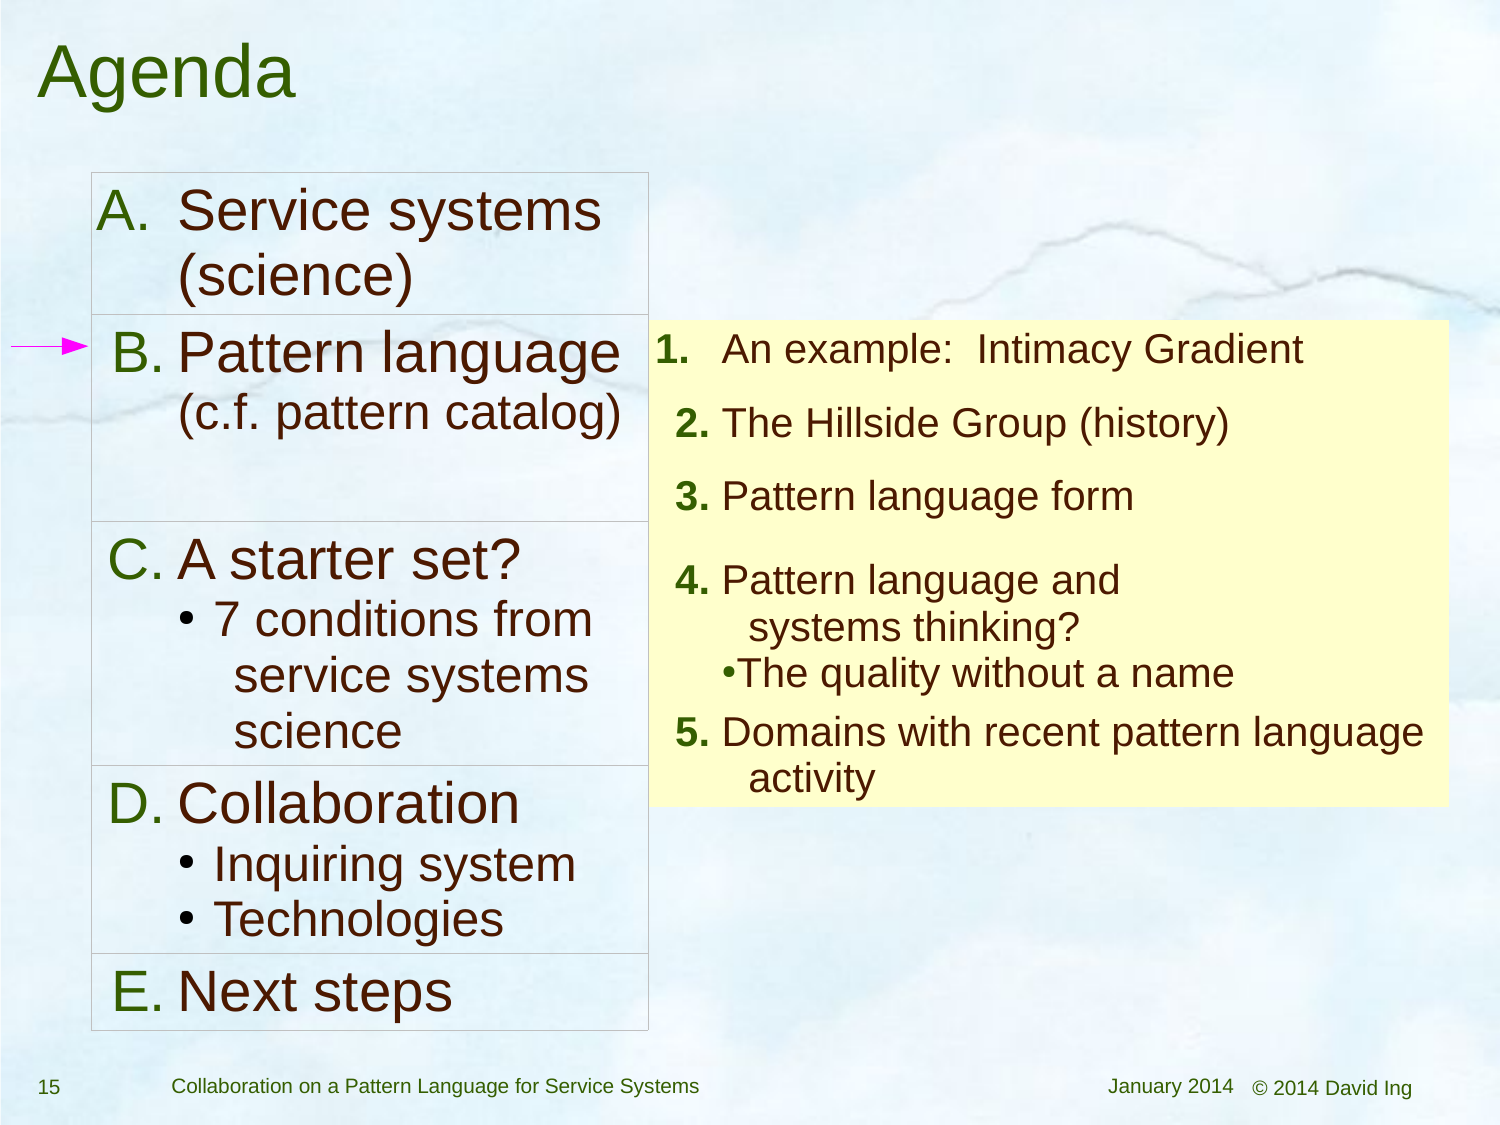

# Agenda
| A. | Service systems (science) |
| --- | --- |
| B. | Pattern language (c.f. pattern catalog) |
| C. | A starter set? 7 conditions from service systems science |
| D. | Collaboration Inquiring system Technologies |
| E. | Next steps |
| 1. | An example: Intimacy Gradient |
| --- | --- |
| 2. | The Hillside Group (history) |
| 3. | Pattern language form |
| 4. | Pattern language and systems thinking? The quality without a name |
| 5. | Domains with recent pattern language activity |
Collaboration on a Pattern Language for Service Systems
January 2014
15